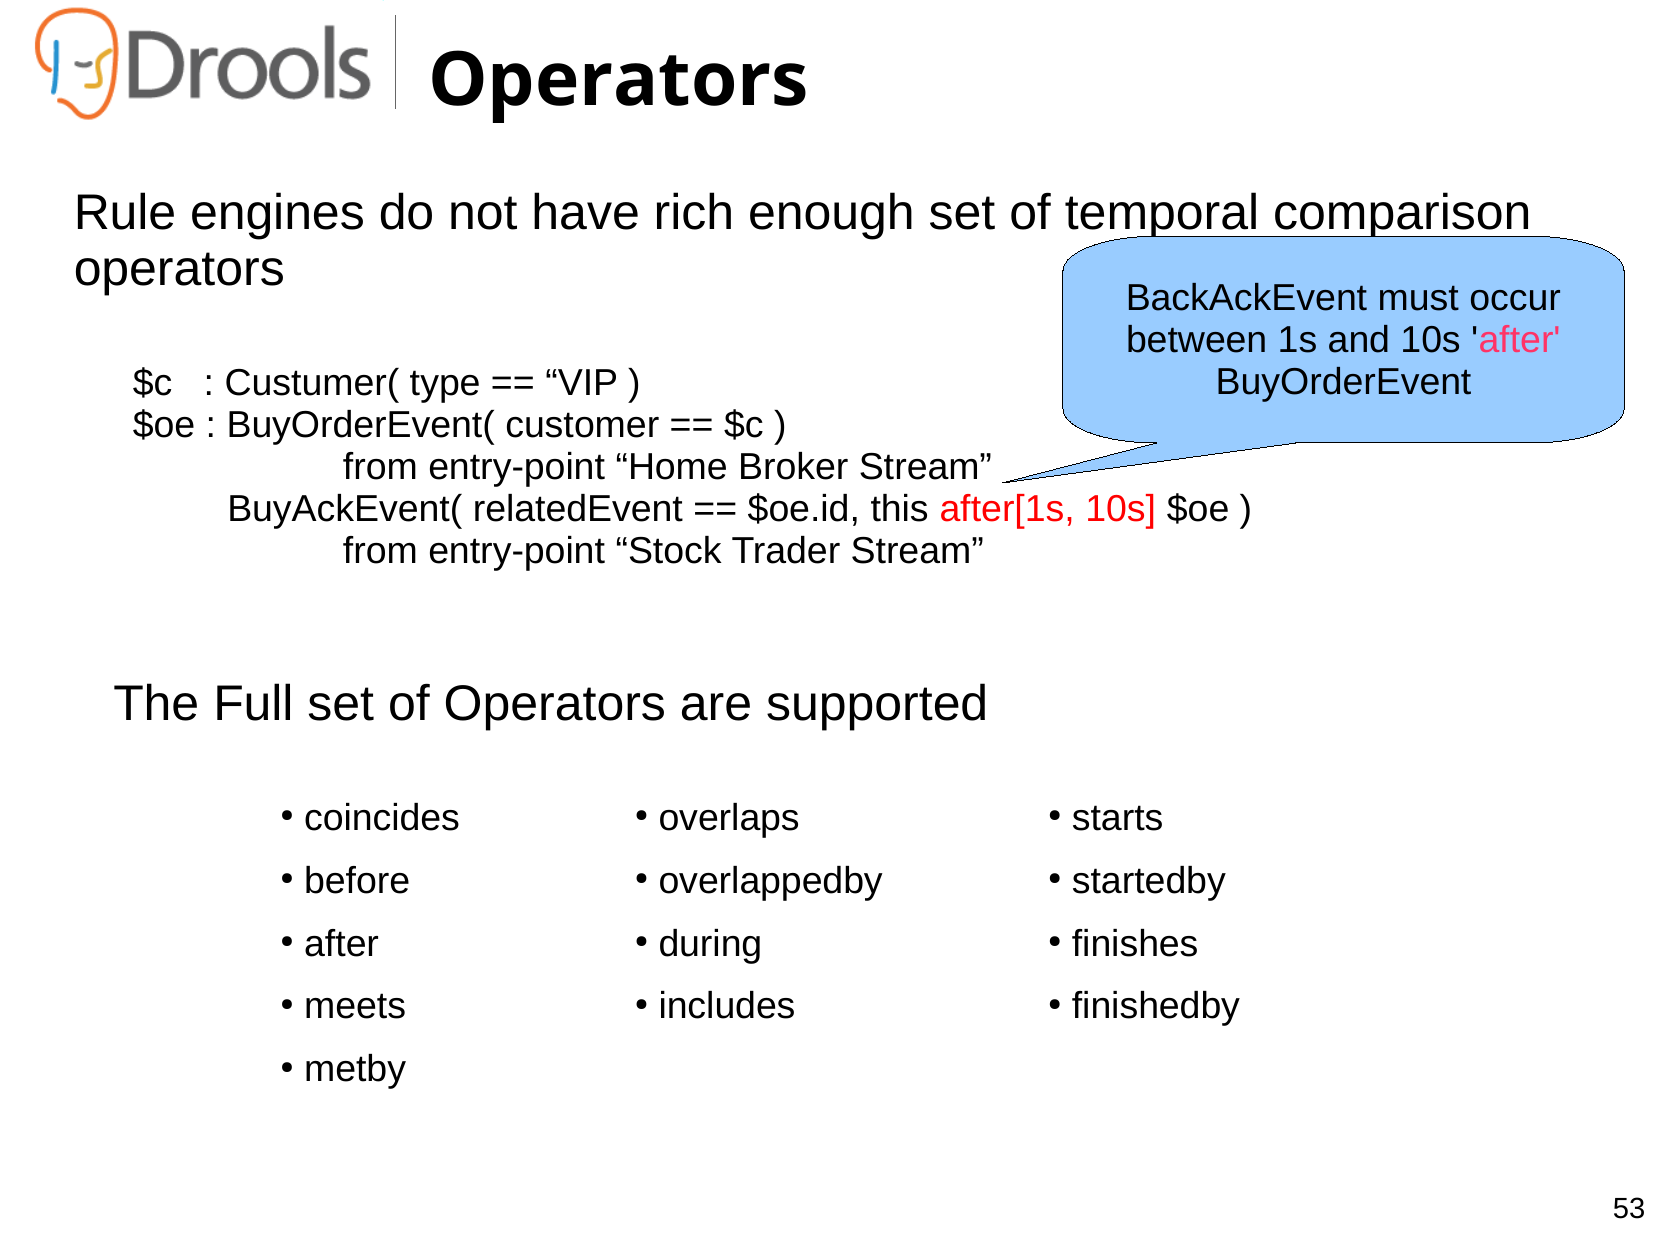

# Operators
Rule engines do not have rich enough set of temporal comparison operators
BackAckEvent must occur between 1s and 10s 'after' BuyOrderEvent
$c : Custumer( type == “VIP )
$oe : BuyOrderEvent( customer == $c )
 from entry-point “Home Broker Stream”
 BuyAckEvent( relatedEvent == $oe.id, this after[1s, 10s] $oe )
 from entry-point “Stock Trader Stream”
The Full set of Operators are supported
coincides
before
after
meets
metby
overlaps
overlappedby
during
includes
starts
startedby
finishes
finishedby